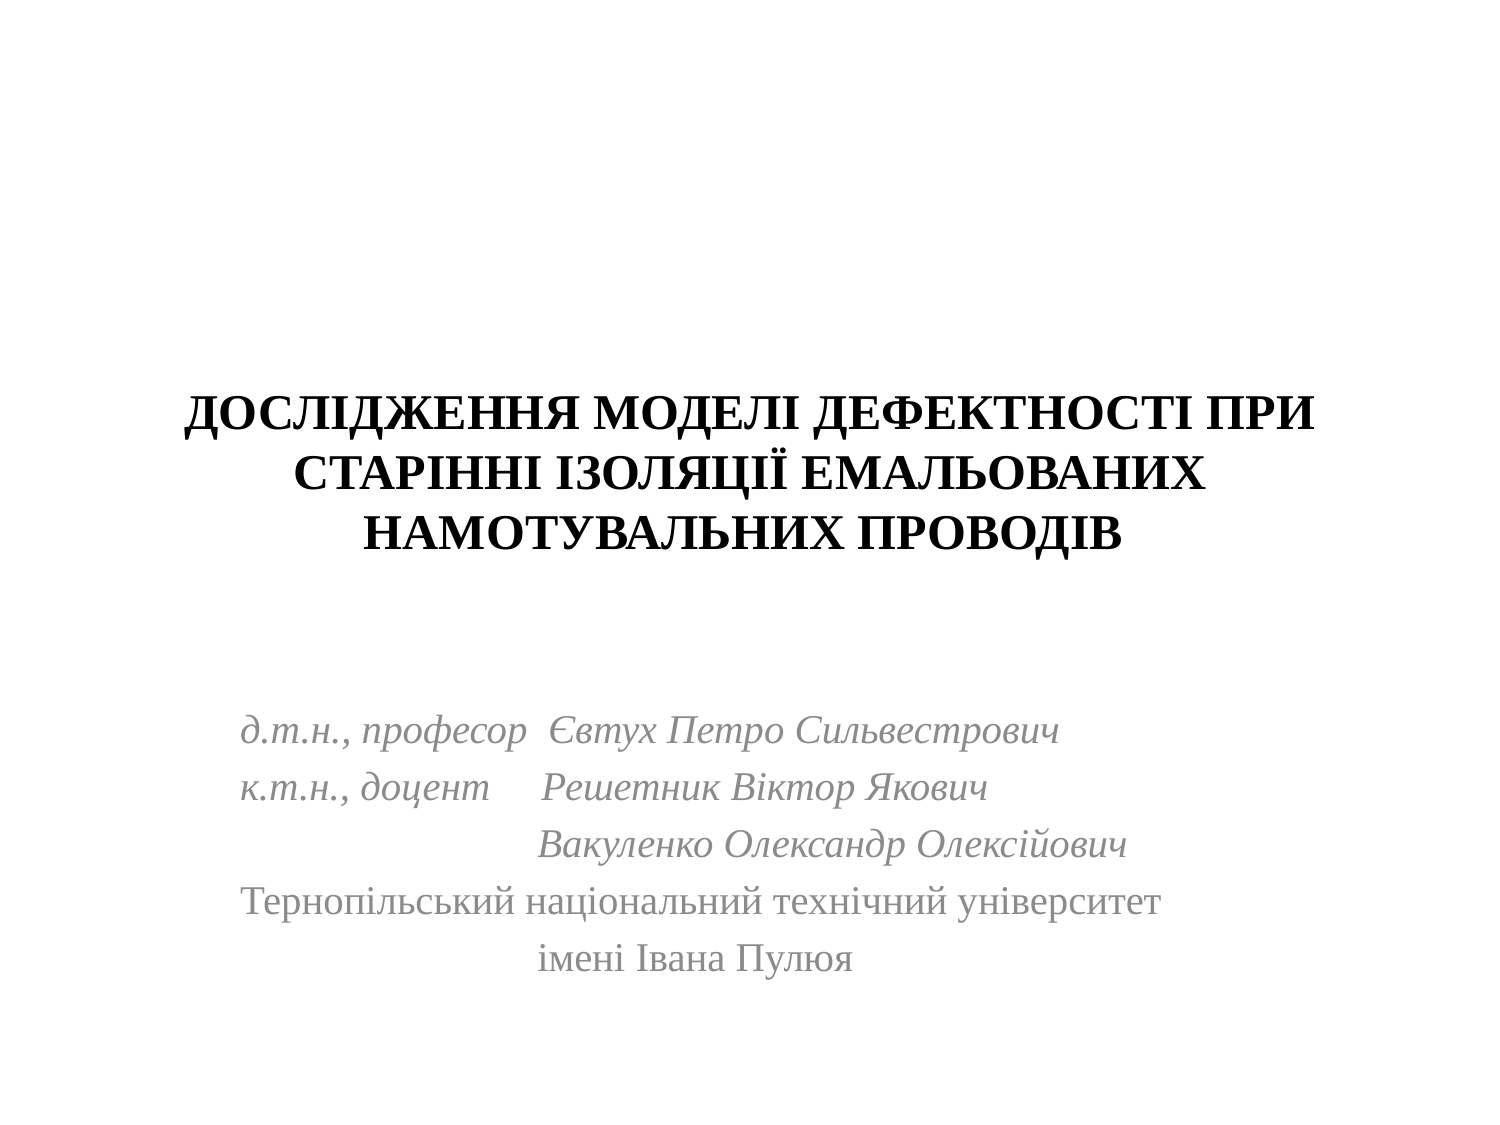

# ДОСЛІДЖЕННЯ МОДЕЛІ ДЕФЕКТНОСТІ ПРИ СТАРІННІ ІЗОЛЯЦІЇ ЕМАЛЬОВАНИХ НАМОТУВАЛЬНИХ ПРОВОДІВ
д.т.н., професор Євтух Петро Сильвестрович
к.т.н., доцент Решетник Віктор Якович
 Вакуленко Олександр Олексійович
Тернопільський національний технічний університет
 імені Івана Пулюя